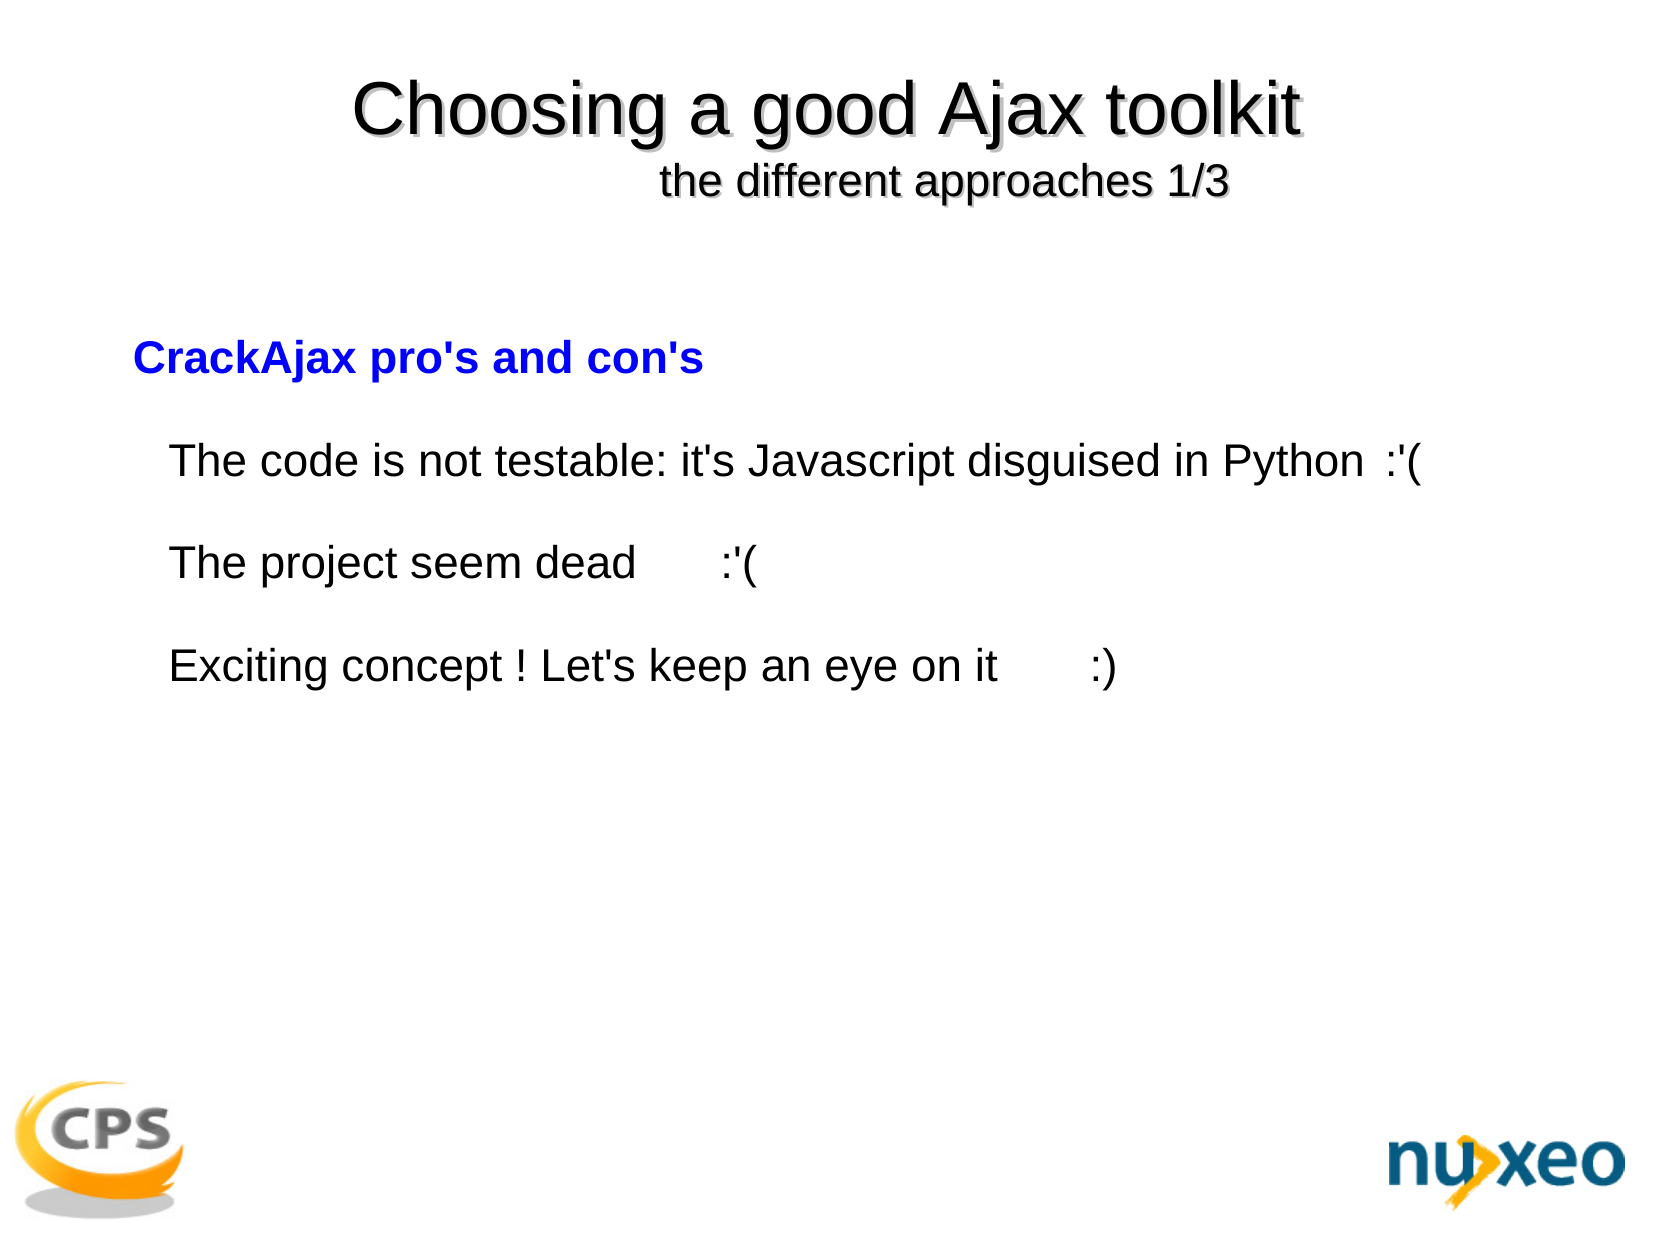

Choosing a good Ajax toolkit
the different approaches 1/3
CrackAjax pro's and con's
The code is not testable: it's Javascript disguised in Python 	:'(
The project seem dead		:'(
Exciting concept ! Let's keep an eye on it 		:)